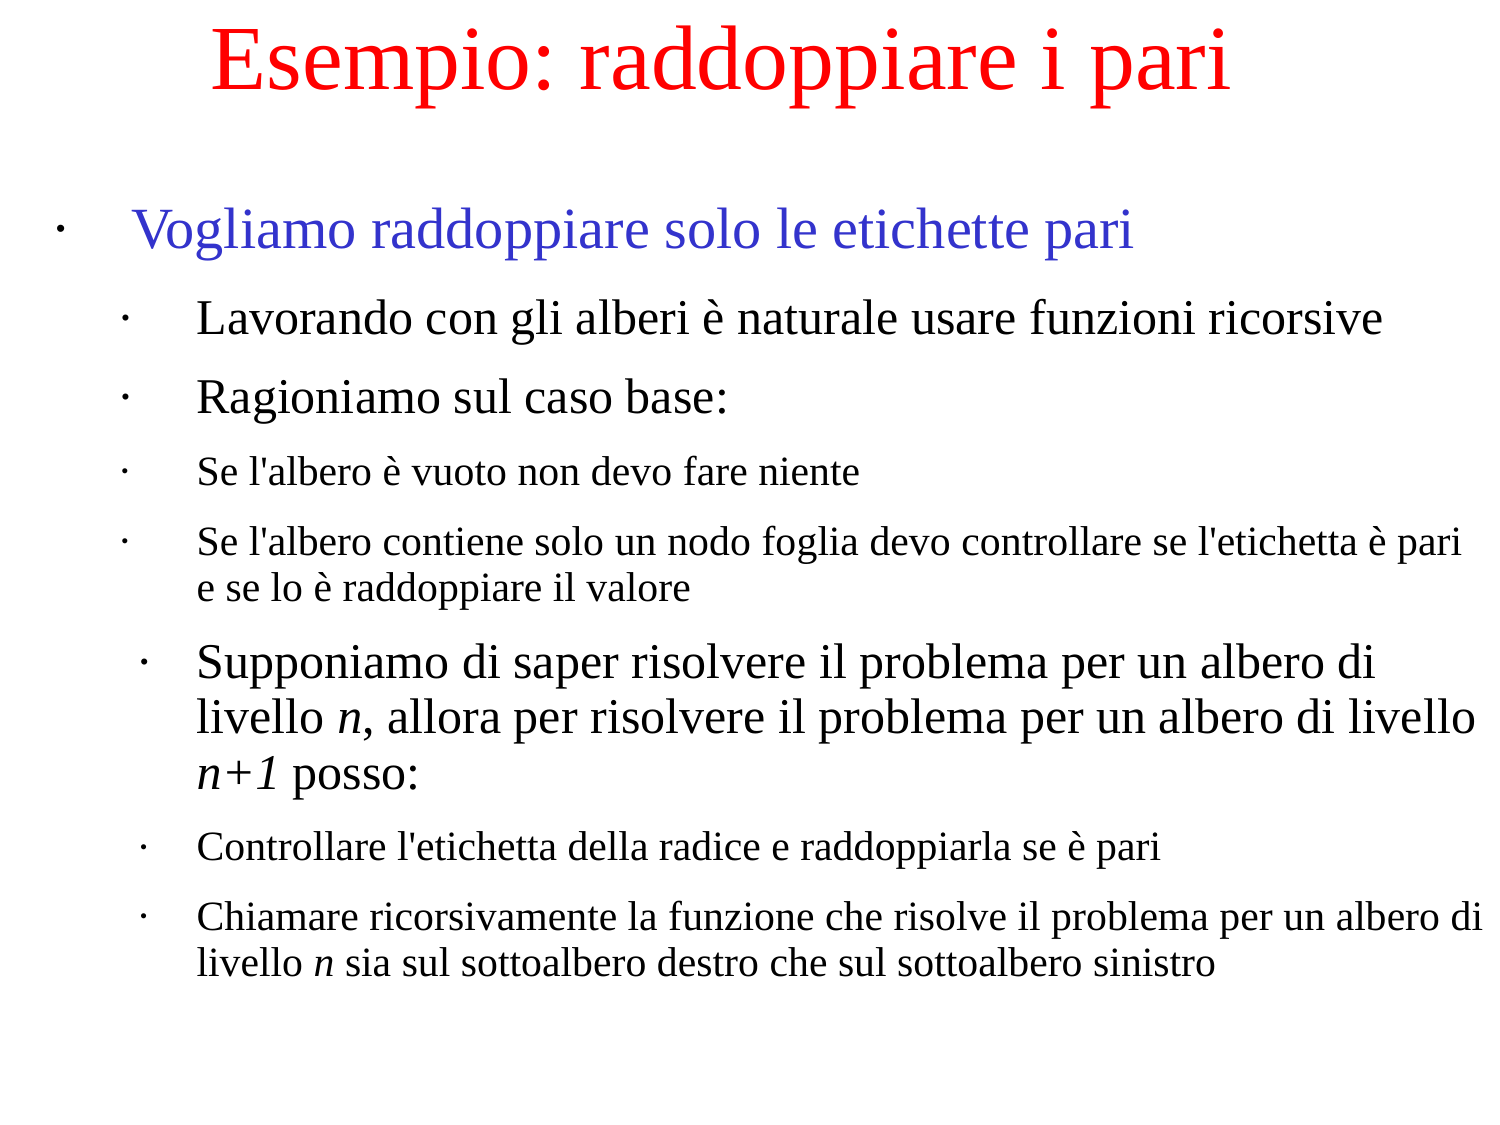

# Esempio: raddoppiare i pari
Vogliamo raddoppiare solo le etichette pari
Lavorando con gli alberi è naturale usare funzioni ricorsive
Ragioniamo sul caso base:
Se l'albero è vuoto non devo fare niente
Se l'albero contiene solo un nodo foglia devo controllare se l'etichetta è pari e se lo è raddoppiare il valore
Supponiamo di saper risolvere il problema per un albero di livello n, allora per risolvere il problema per un albero di livello n+1 posso:
Controllare l'etichetta della radice e raddoppiarla se è pari
Chiamare ricorsivamente la funzione che risolve il problema per un albero di livello n sia sul sottoalbero destro che sul sottoalbero sinistro